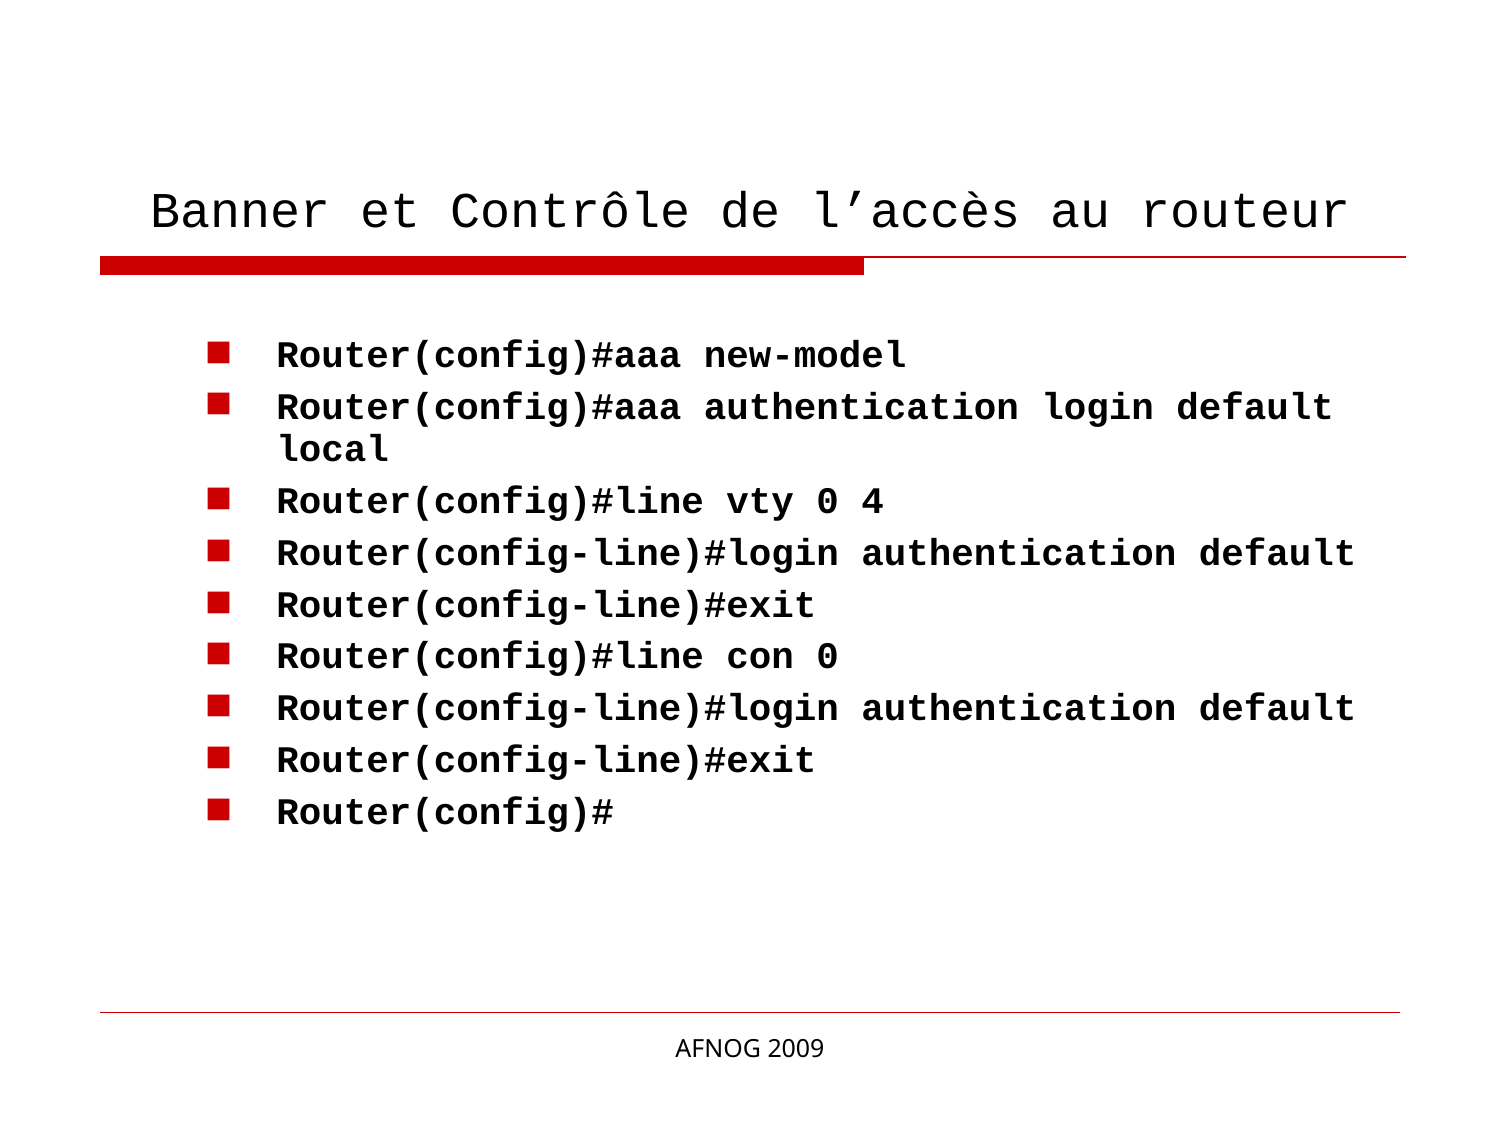

# Banner et Contrôle de l’accès au routeur
Router(config)#aaa new-model
Router(config)#aaa authentication login default local
Router(config)#line vty 0 4
Router(config-line)#login authentication default
Router(config-line)#exit
Router(config)#line con 0
Router(config-line)#login authentication default
Router(config-line)#exit
Router(config)#
AFNOG 2009